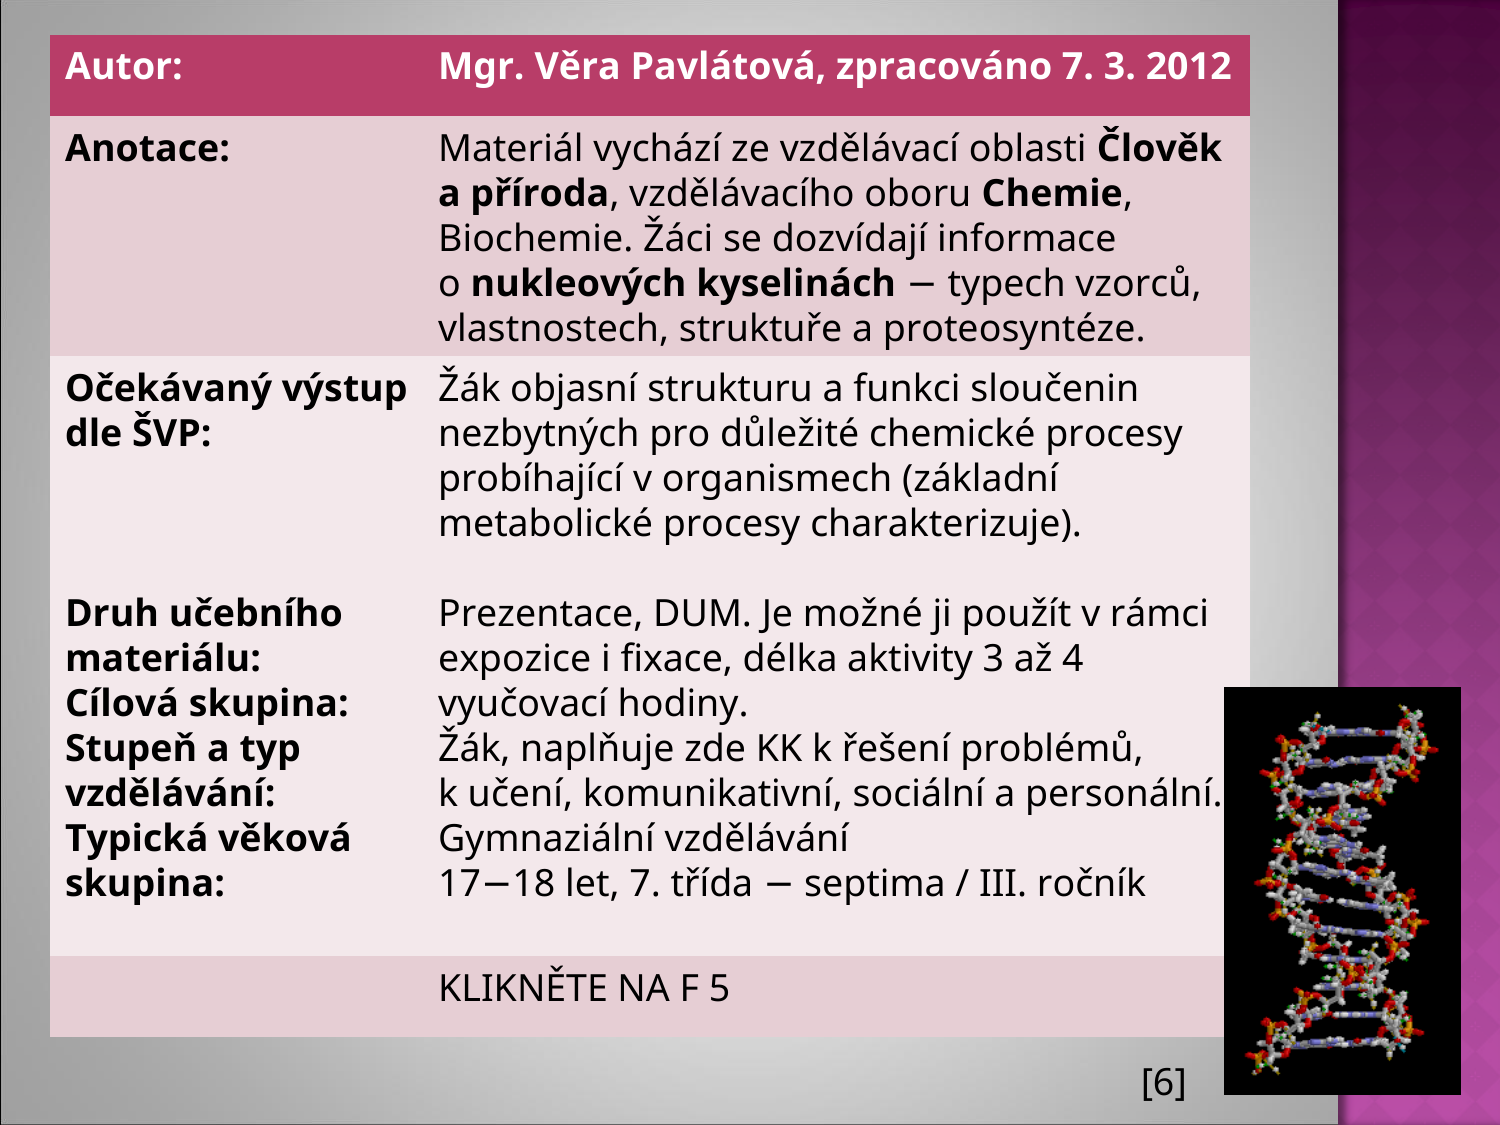

| Autor: | Mgr. Věra Pavlátová, zpracováno 7. 3. 2012 |
| --- | --- |
| Anotace: | Materiál vychází ze vzdělávací oblasti Člověk a příroda, vzdělávacího oboru Chemie, Biochemie. Žáci se dozvídají informace o nukleových kyselinách − typech vzorců, vlastnostech, struktuře a proteosyntéze. |
| Očekávaný výstup dle ŠVP: Druh učebního materiálu: Cílová skupina: Stupeň a typ vzdělávání: Typická věková skupina: | Žák objasní strukturu a funkci sloučenin nezbytných pro důležité chemické procesy probíhající v organismech (základní metabolické procesy charakterizuje). Prezentace, DUM. Je možné ji použít v rámci expozice i fixace, délka aktivity 3 až 4 vyučovací hodiny. Žák, naplňuje zde KK k řešení problémů, k učení, komunikativní, sociální a personální. Gymnaziální vzdělávání 17−18 let, 7. třída − septima / III. ročník |
| | KLIKNĚTE NA F 5 |
[6]